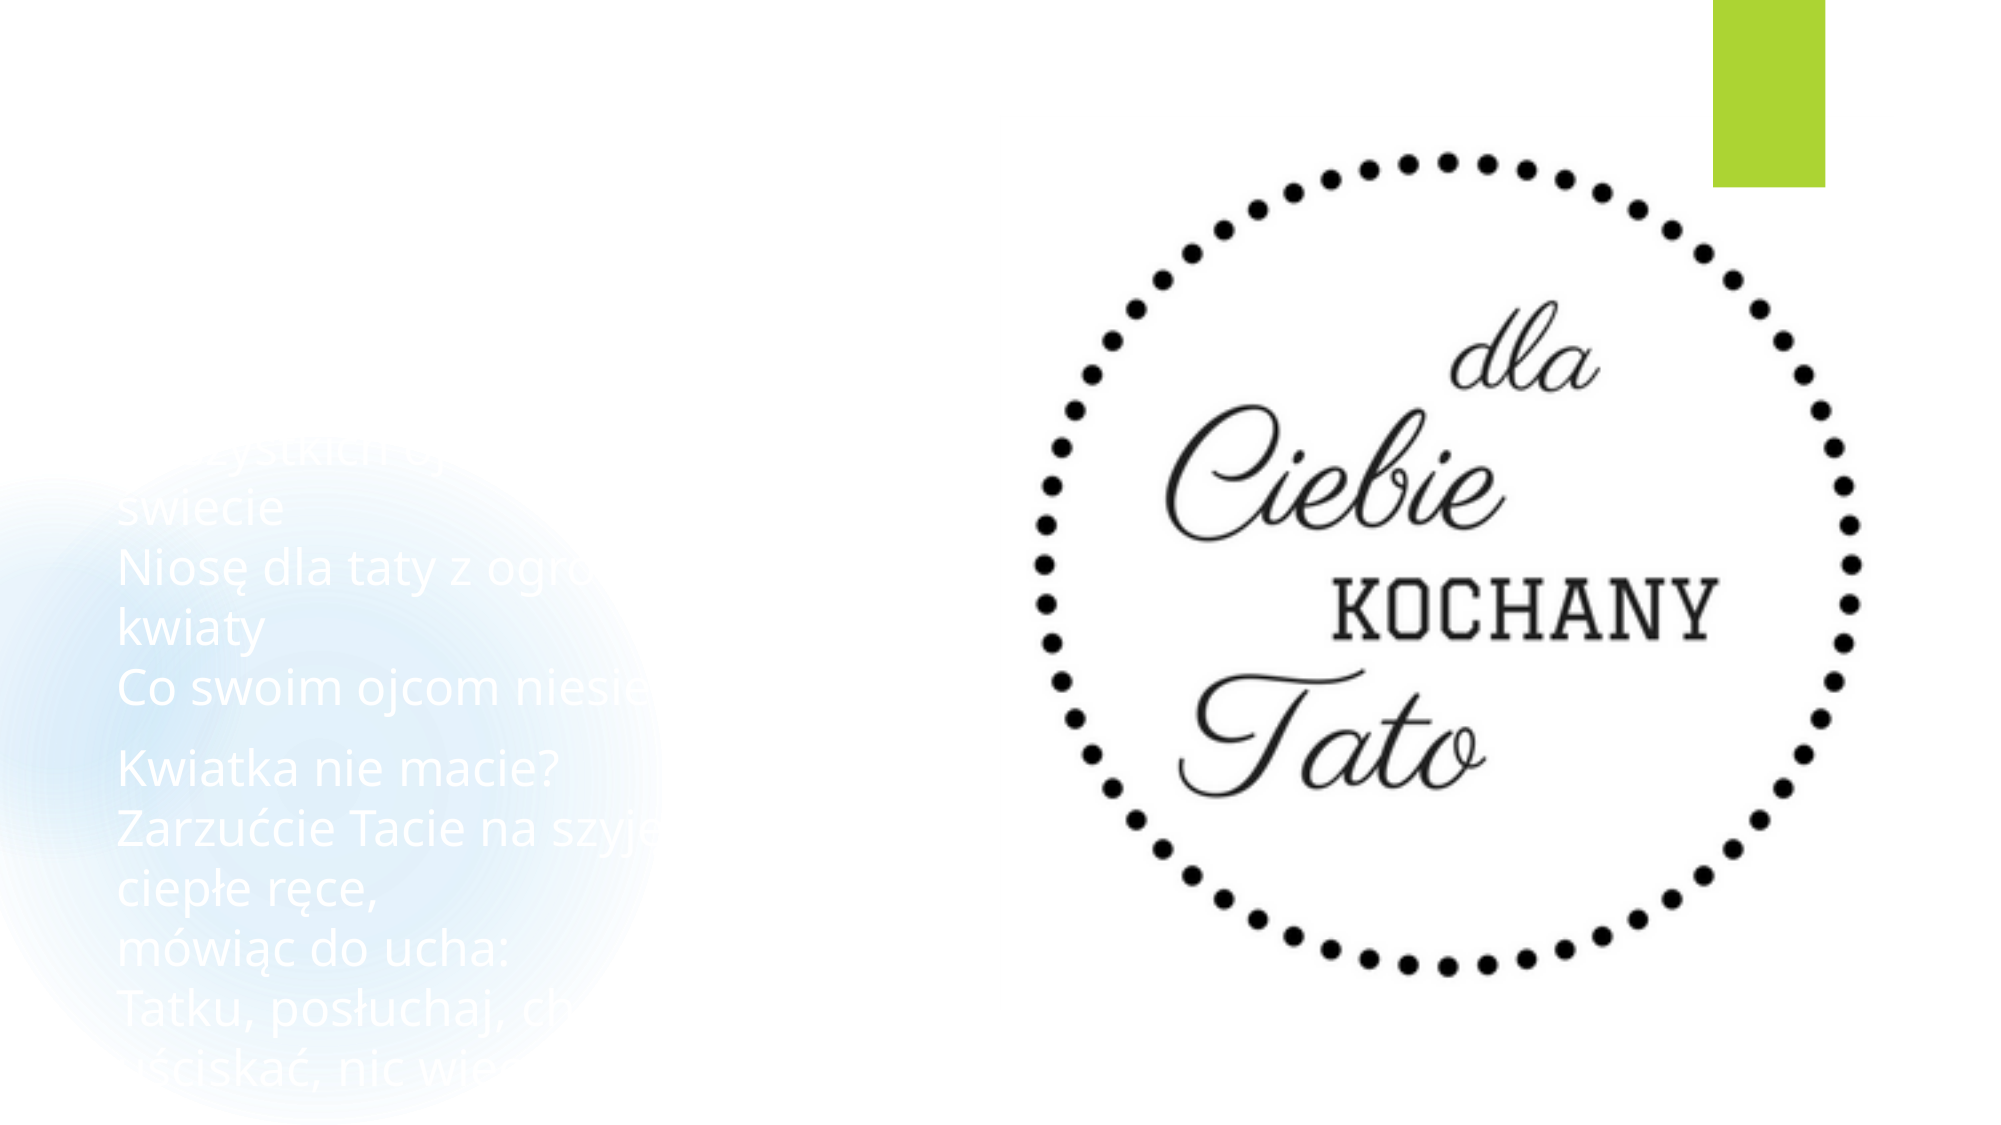

Wiersz dla taty
Dzisiaj dzień Taty, mojego Taty
i wszystkich ojców na świecie
Niosę dla taty z ogródka kwiaty
Co swoim ojcom niesiecie?
Kwiatka nie macie?
Zarzućcie Tacie na szyję ciepłe ręce,
mówiąc do ucha:
Tatku, posłuchaj, chcę Cię uściskać, nic więcej!